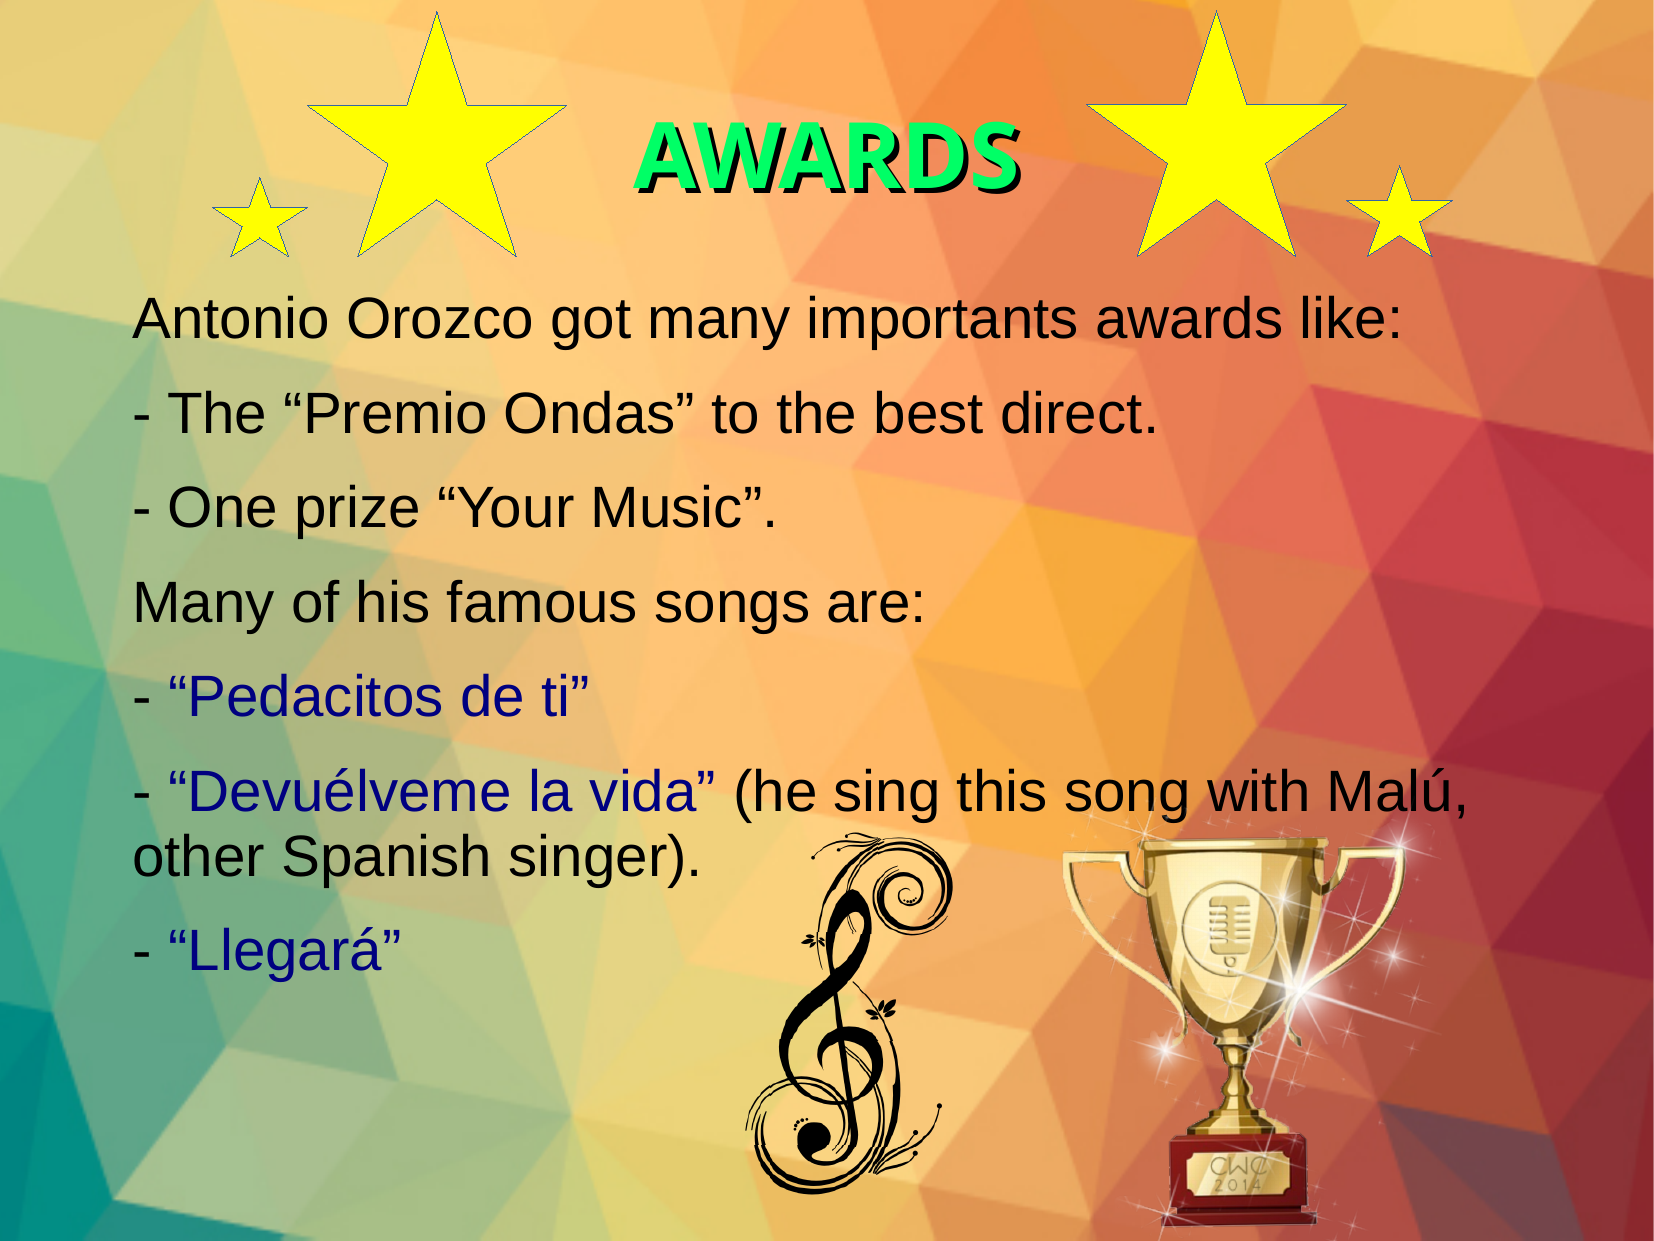

# AWARDS
Antonio Orozco got many importants awards like:
- The “Premio Ondas” to the best direct.
- One prize “Your Music”.
Many of his famous songs are:
- “Pedacitos de ti”
- “Devuélveme la vida” (he sing this song with Malú, other Spanish singer).
- “Llegará”